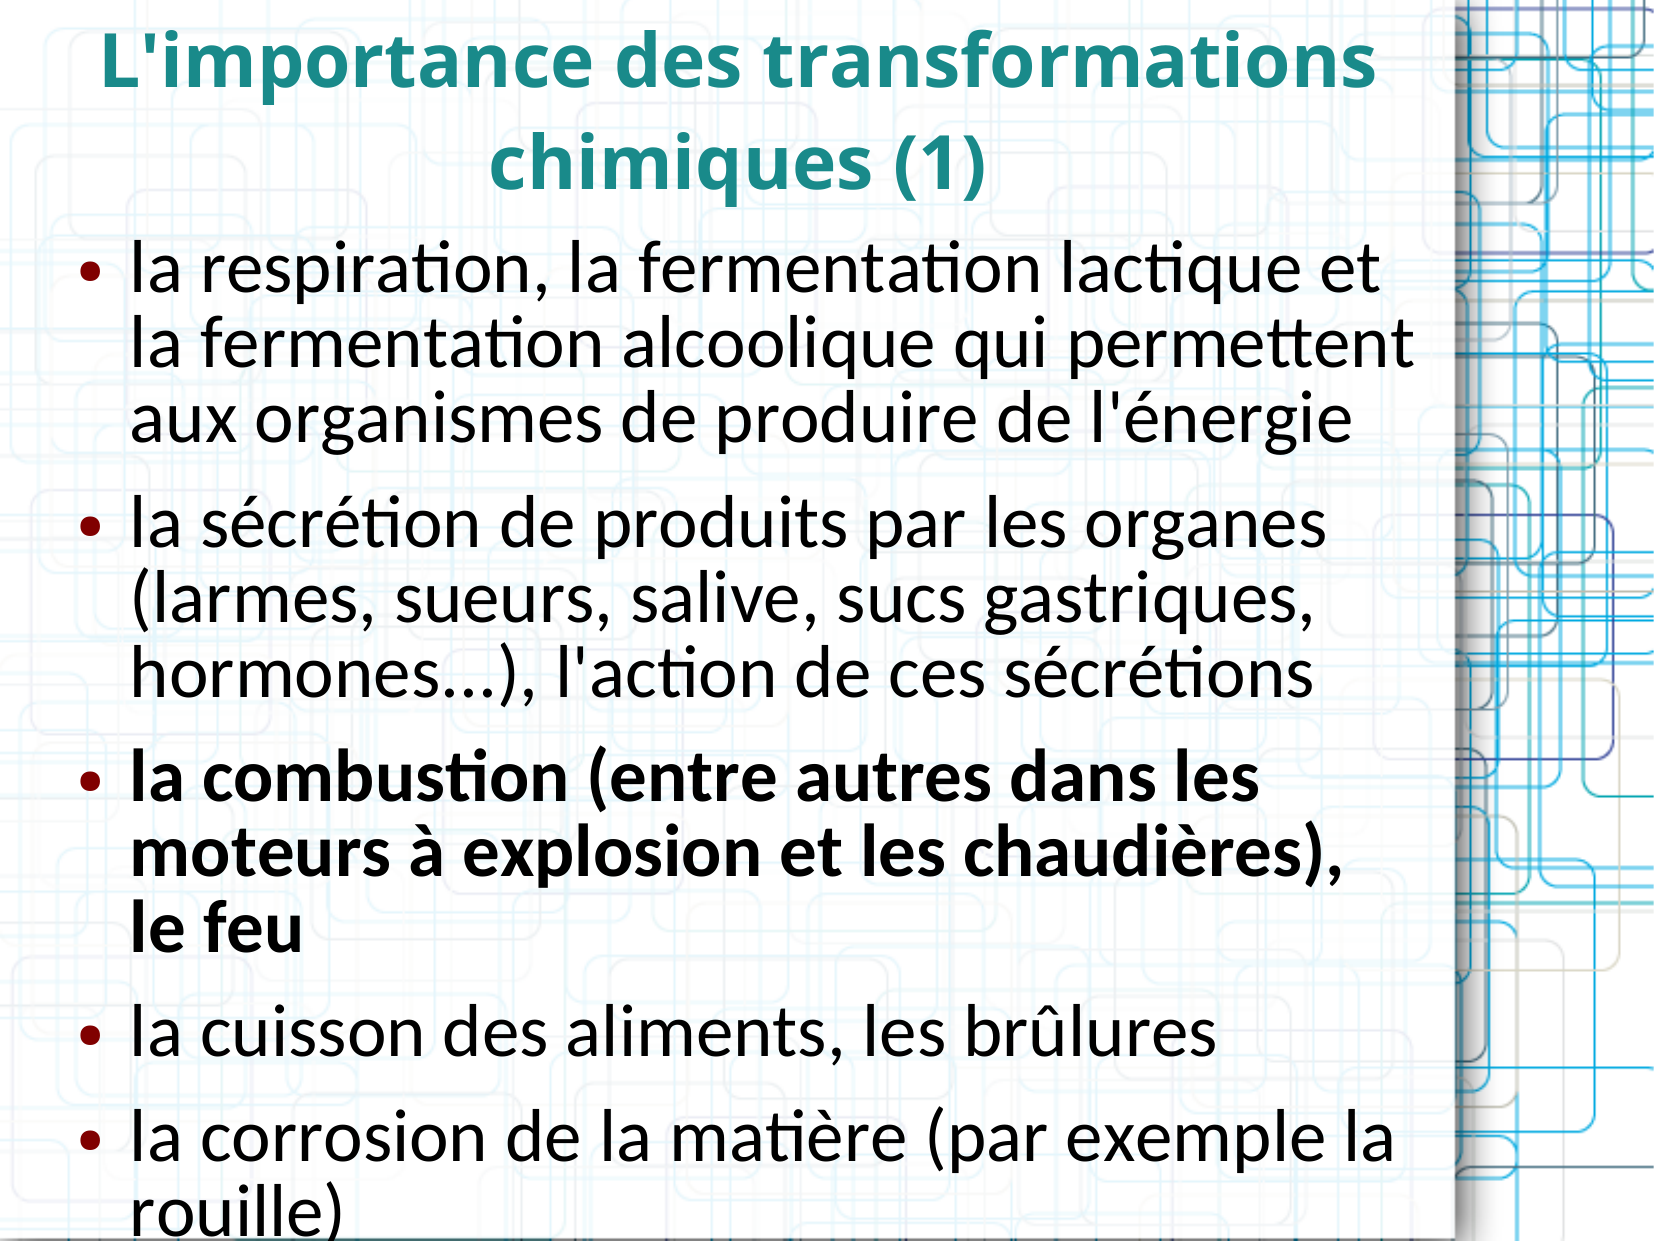

# L'importance des transformations chimiques (1)
la respiration, la fermentation lactique et la fermentation alcoolique qui permettent aux organismes de produire de l'énergie
la sécrétion de produits par les organes (larmes, sueurs, salive, sucs gastriques, hormones...), l'action de ces sécrétions
la combustion (entre autres dans les moteurs à explosion et les chaudières), le feu
la cuisson des aliments, les brûlures
la corrosion de la matière (par exemple la rouille)
la photosynthèse chlorophylienne qui permet aux plantes de régénérer le dioxygène de l'air en récupérant le dioxyde de carbone
la dissolution des métaux par l'acide
la révélation des photographies
la fabrication d'électricité par les piles, le stockage et la libération d'électricité par les batteries et accumulateurs
l'élaboration des métaux à partir des minerais (métallurgie)
la fabrication de l'essence, des huiles et des plastiques à partir du pétrole
la fabrication des produits d'entretien : savon (réaction de saponification), eau de Javel, acide chlorhydrique, soude caustique, ammoniaque
la fabrication d'engrais, pesticides, produits phytosanitaires...
la fabrication des médicaments
la vinification, la transformation alcool → acide éthanoïque (vinaigre)
le « virage au vert » de l'alcootest
la pollution à l'ozone à partir des polluants atmosphériques
la destruction de l'ozone par les composés chlorofluorocarbonés (CFC, fréons)